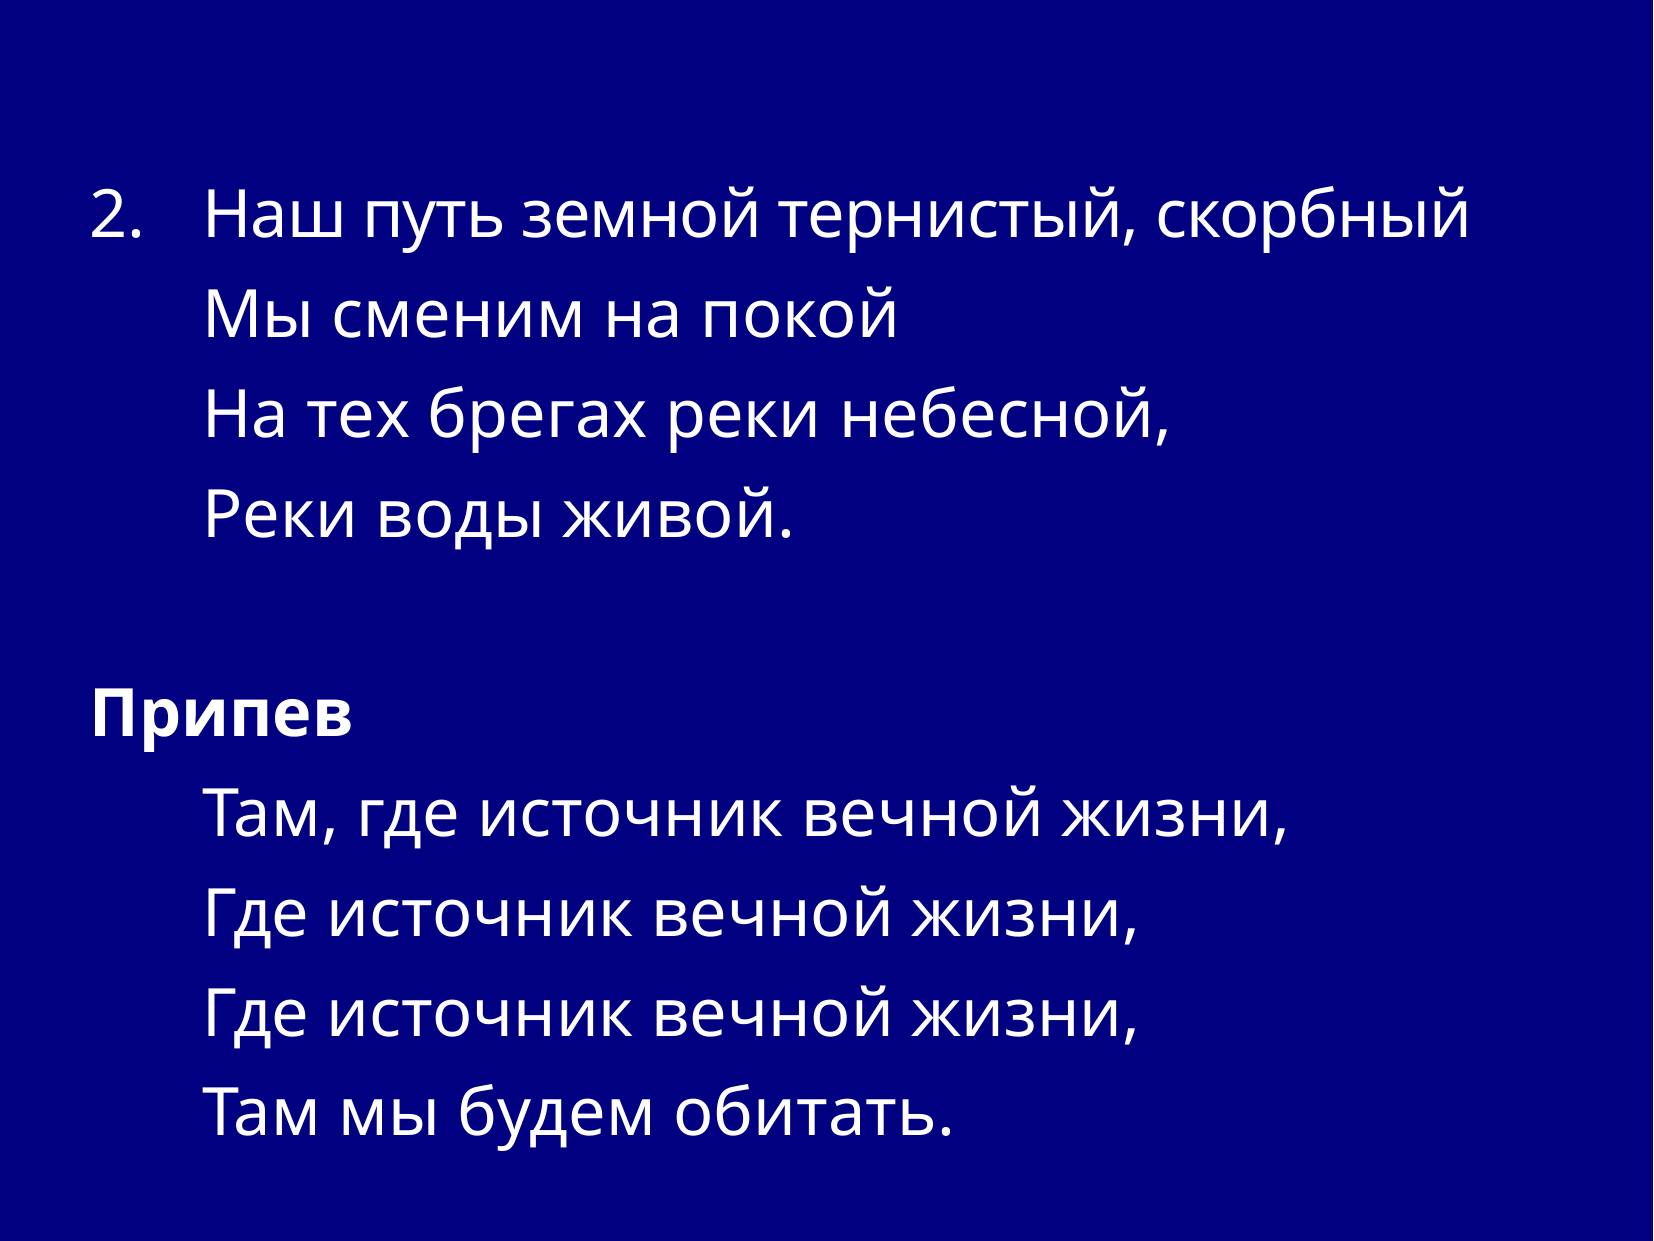

2.	Наш путь земной тернистый, скорбный
	Мы сменим на покой
	На тех брегах реки небесной,
	Реки воды живой.
Припев
	Там, где источник вечной жизни,
	Где источник вечной жизни,
	Где источник вечной жизни,
	Там мы будем обитать.